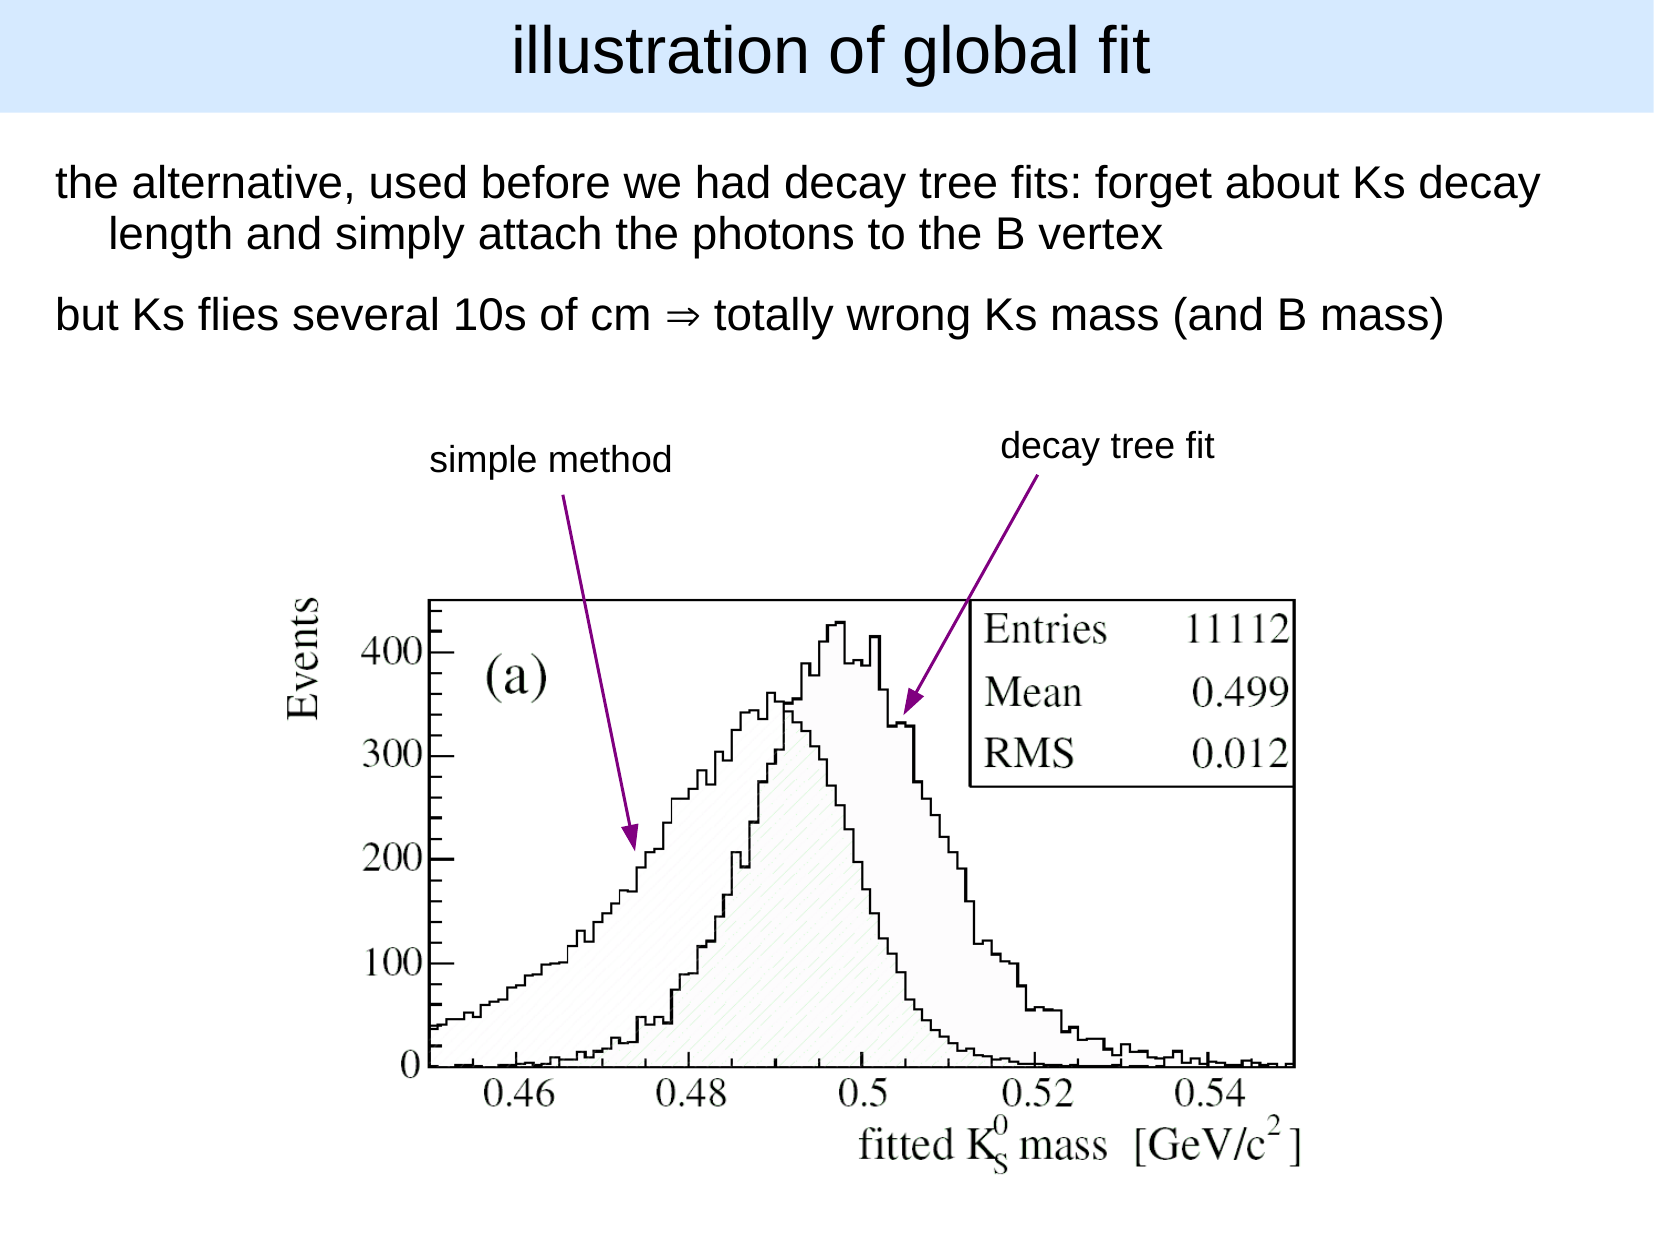

# illustration of global fit
the alternative, used before we had decay tree fits: forget about Ks decay length and simply attach the photons to the B vertex
but Ks flies several 10s of cm  totally wrong Ks mass (and B mass)
decay tree fit
simple method